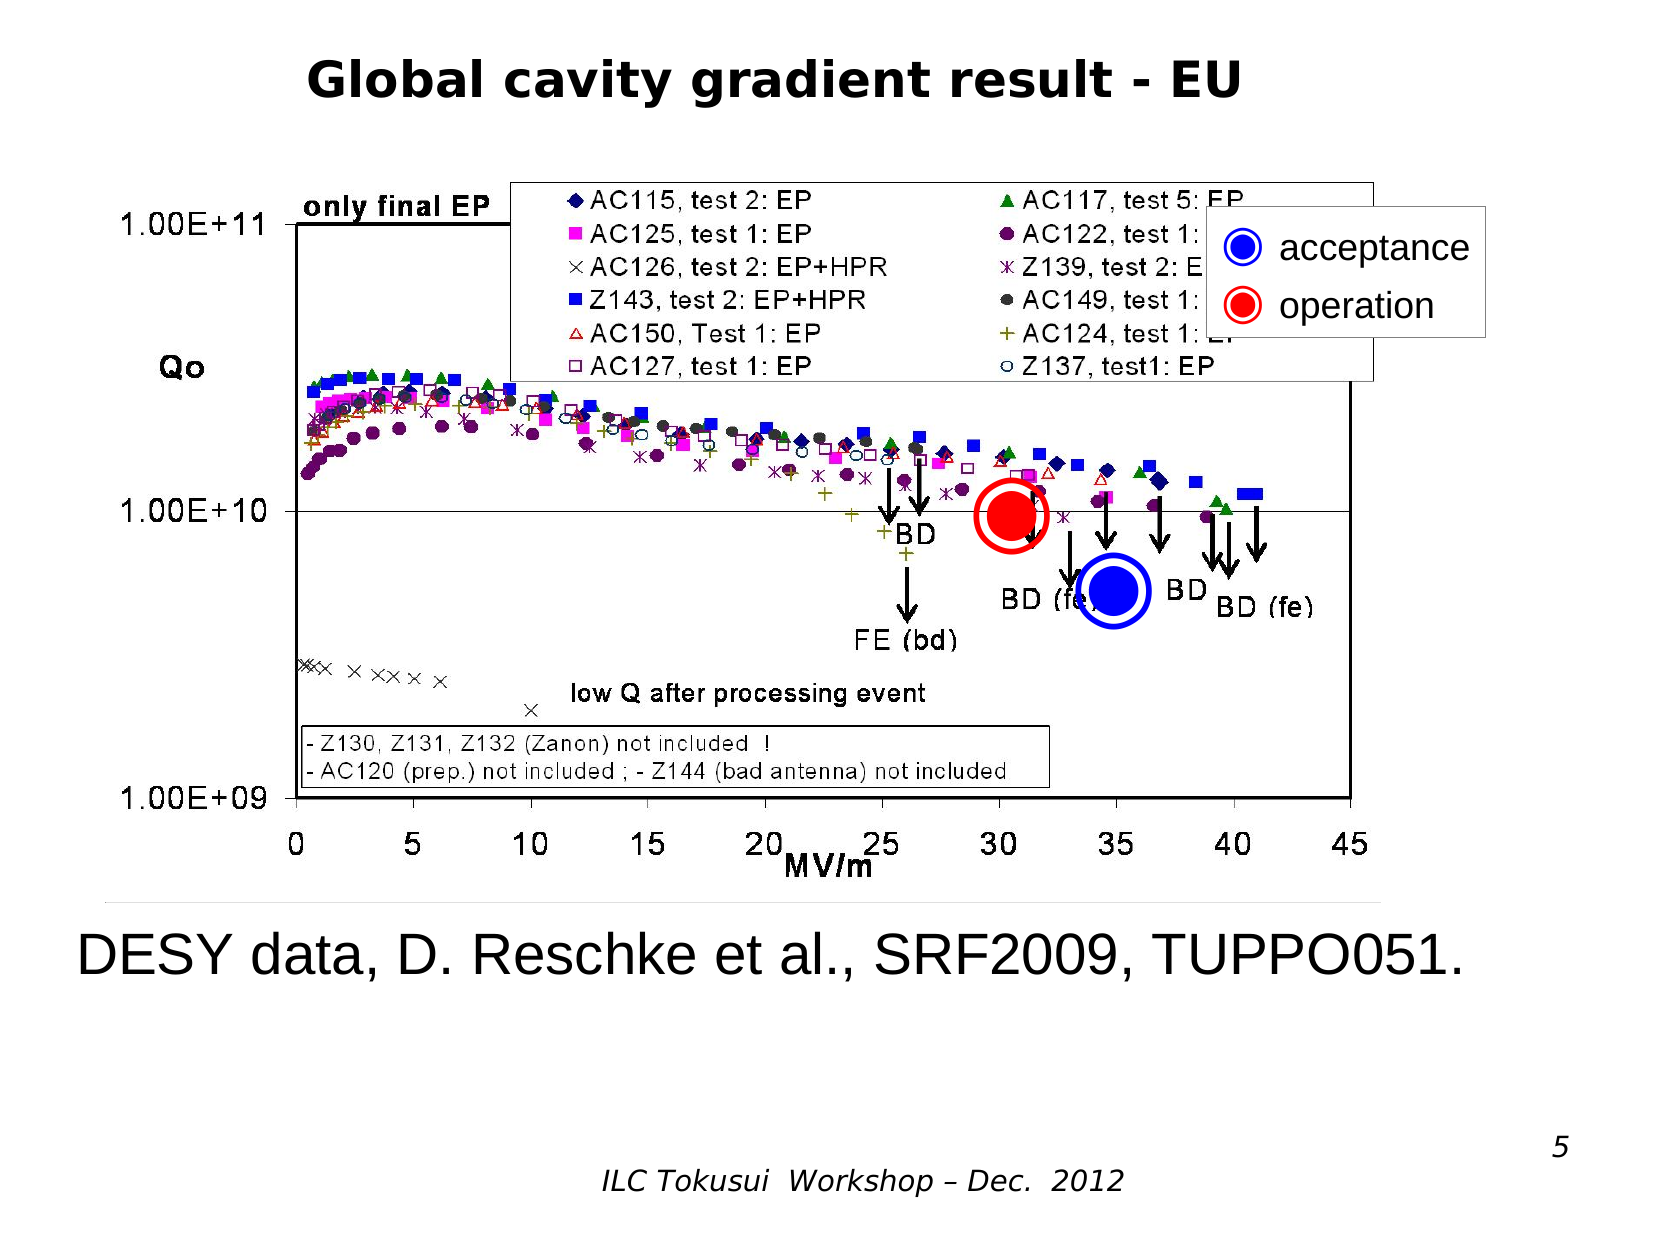

Global cavity gradient result - EU
◉ acceptance
◉ operation
◉
◉
DESY data, D. Reschke et al., SRF2009, TUPPO051.
FCPPL Workshop - March 2012
5